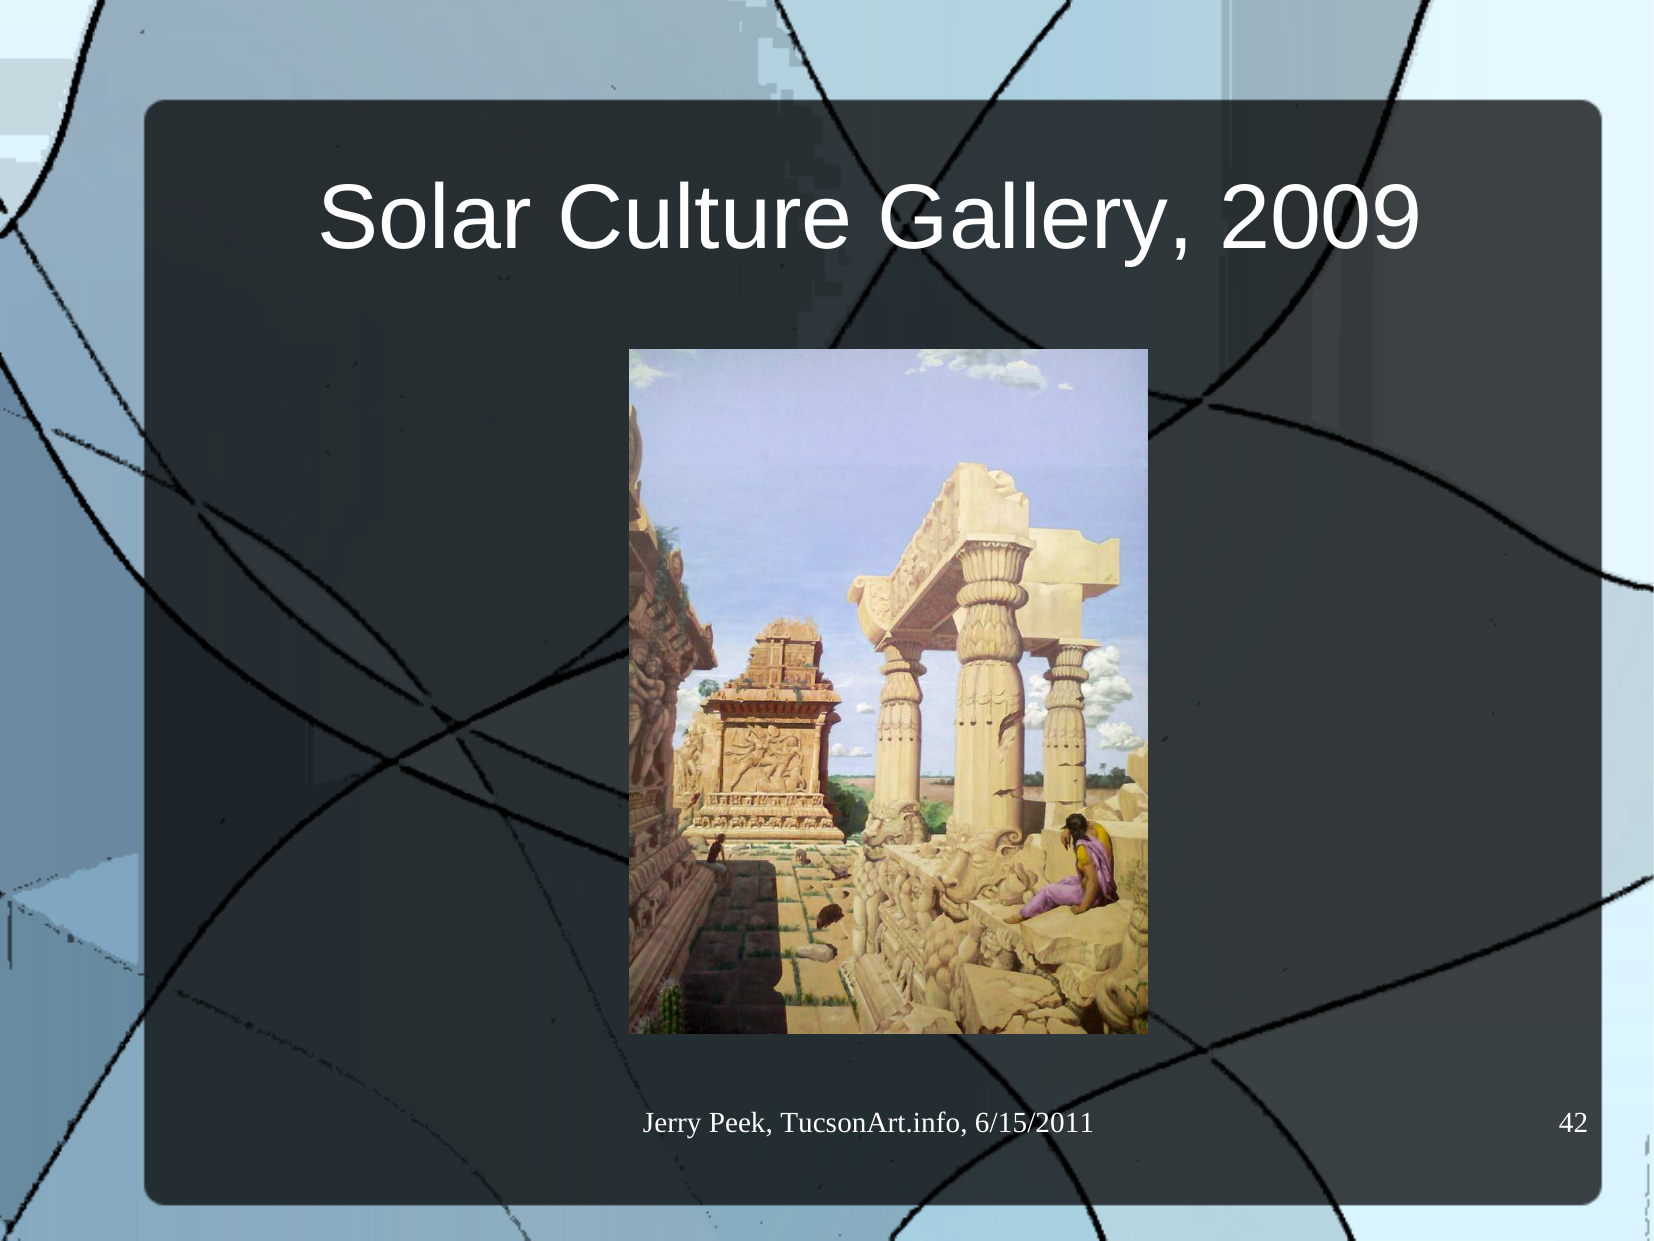

# Solar Culture Gallery, 2009
Jerry Peek, TucsonArt.info, 6/15/2011
42